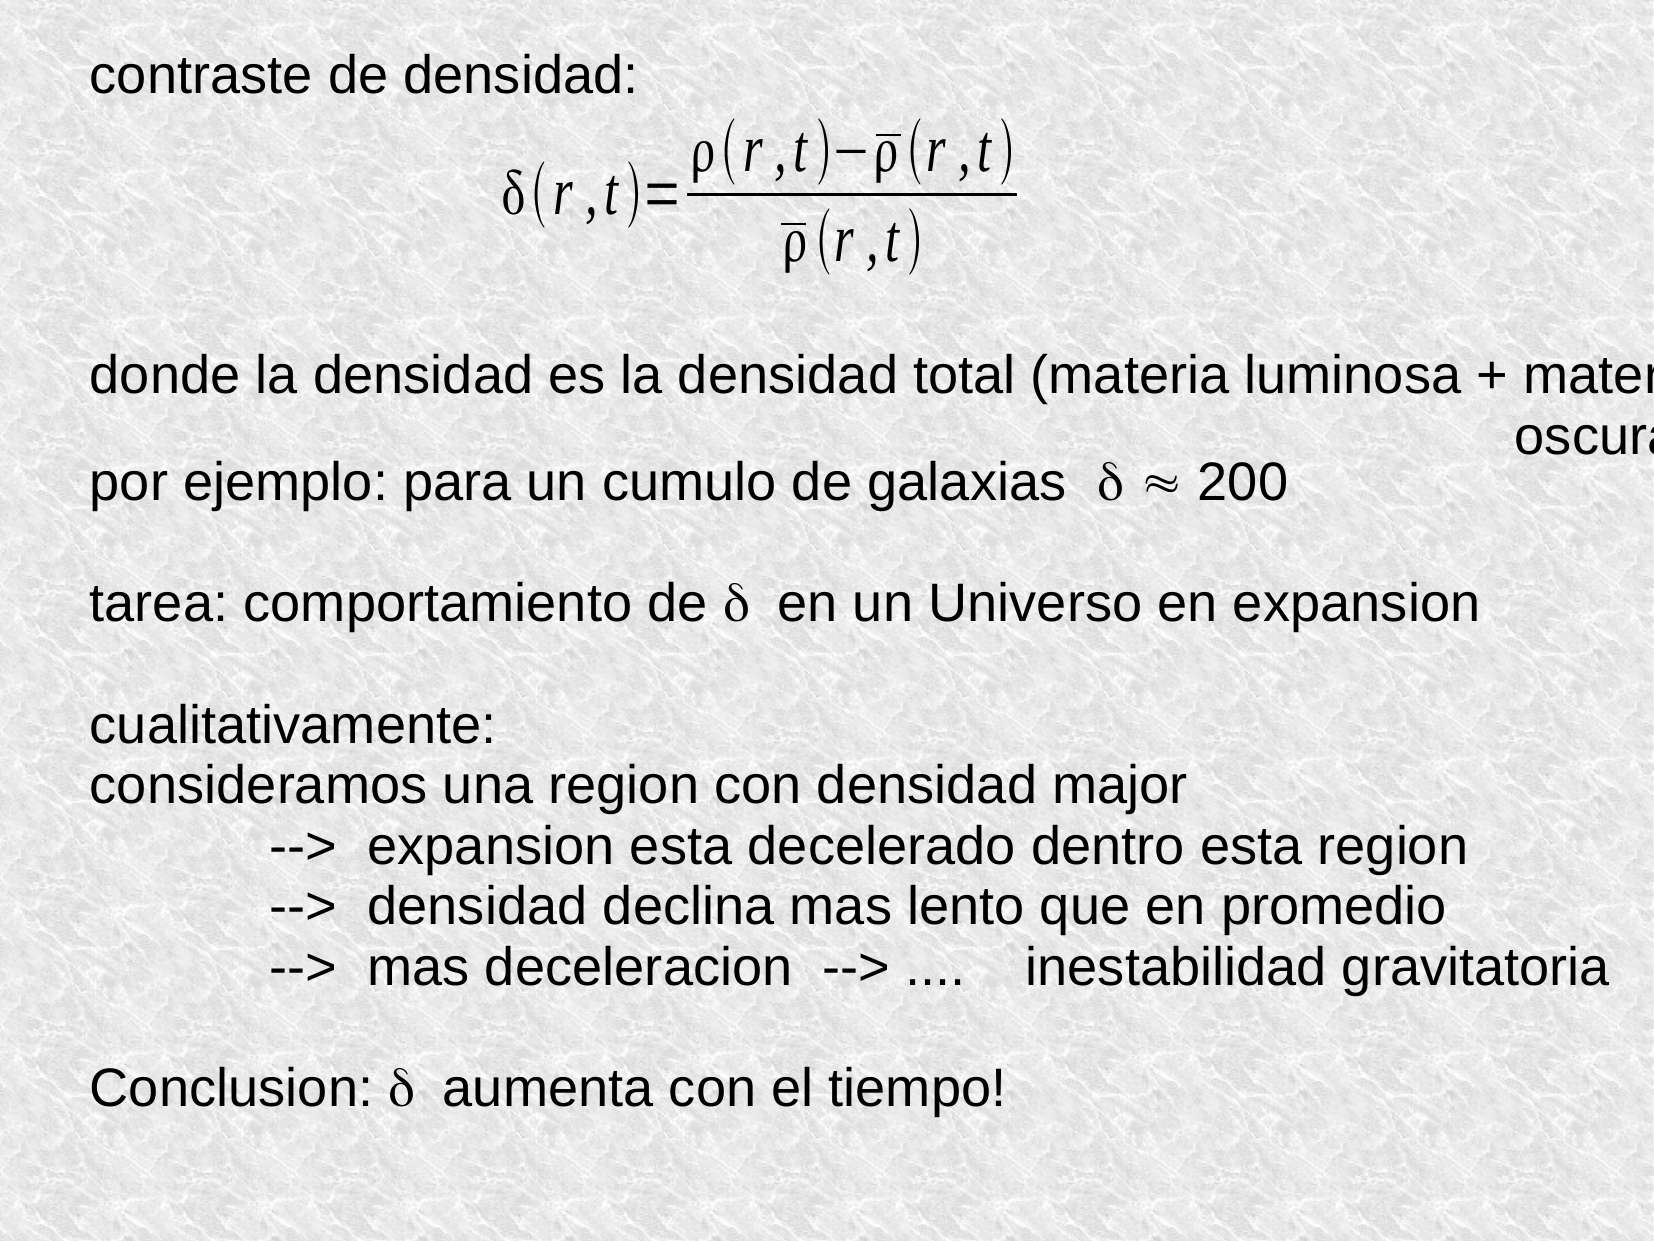

contraste de densidad:
donde la densidad es la densidad total (materia luminosa + materia
 oscura)
por ejemplo: para un cumulo de galaxias   200
tarea: comportamiento de  en un Universo en expansion
cualitativamente:
consideramos una region con densidad major
 --> expansion esta decelerado dentro esta region
 --> densidad declina mas lento que en promedio
 --> mas deceleracion --> .... inestabilidad gravitatoria
Conclusion:  aumenta con el tiempo!